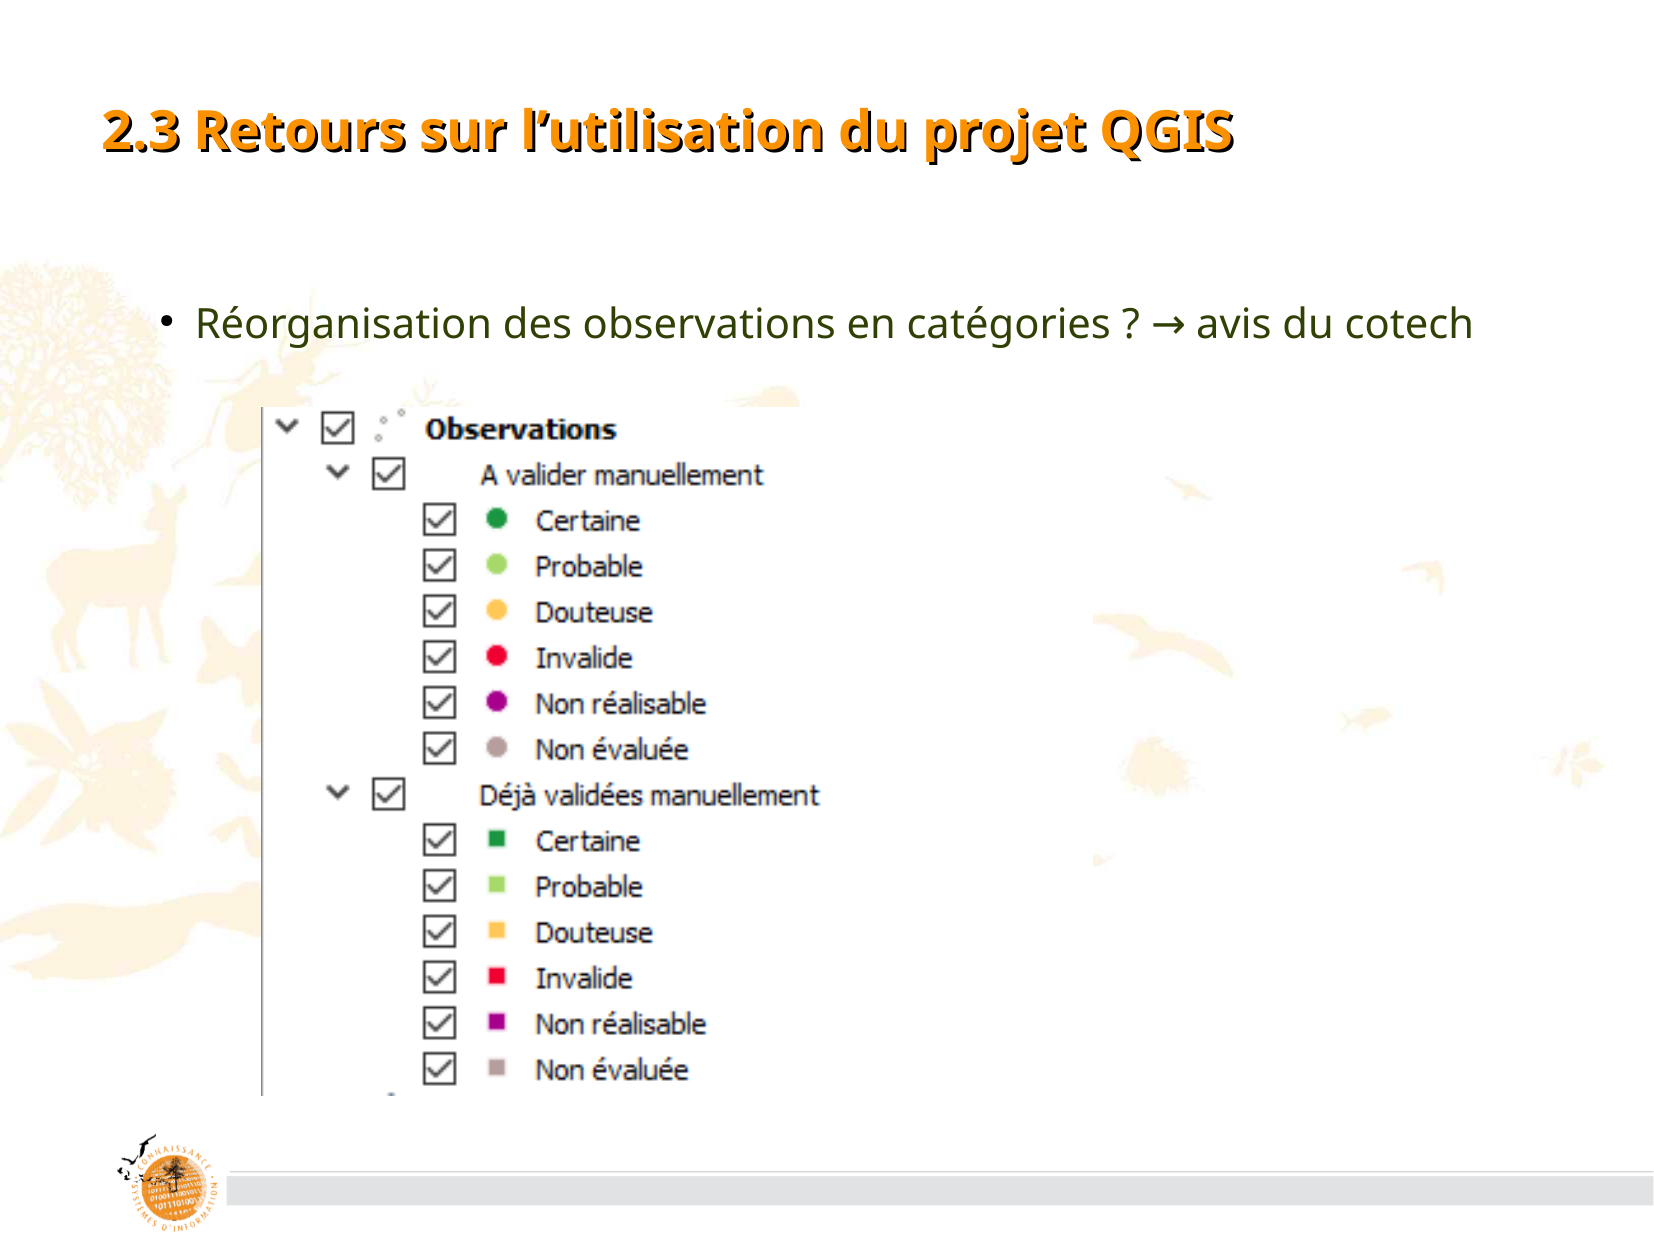

# 2.3 Retours sur l’utilisation du projet QGIS
Réorganisation des observations en catégories ? → avis du cotech
Cotech SINP - 29/11/2018
26